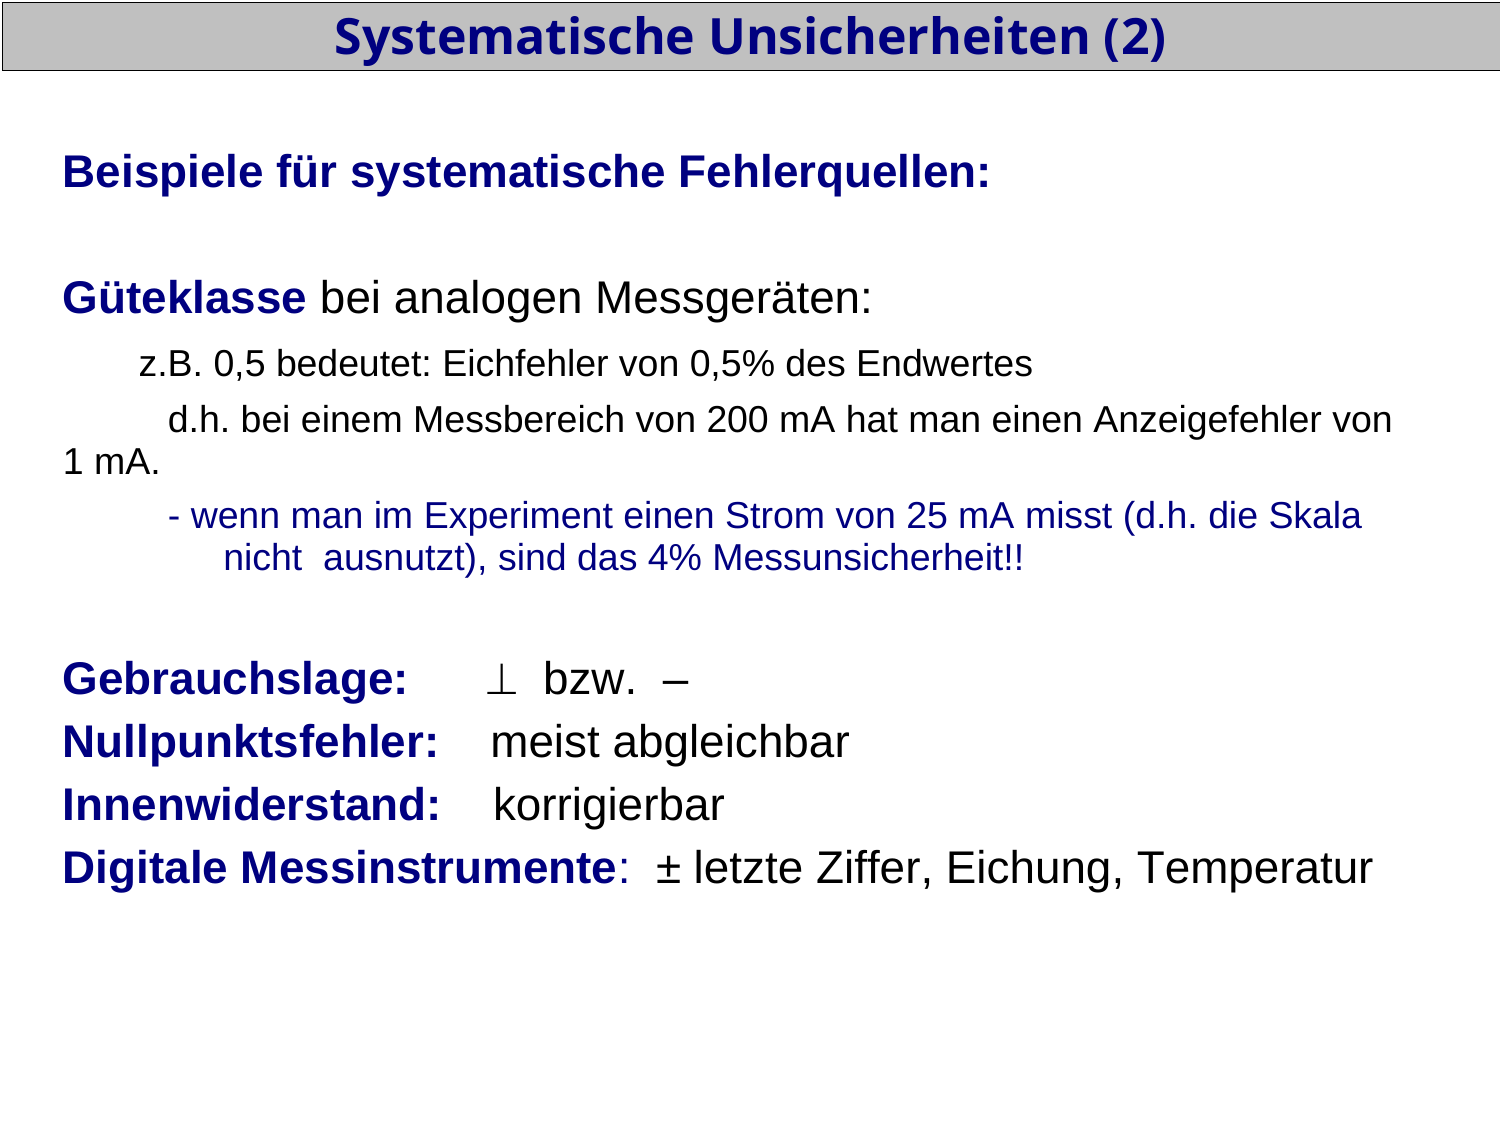

# Systematische Unsicherheiten (2)
Beispiele für systematische Fehlerquellen:
Güteklasse bei analogen Messgeräten:
 z.B. 0,5 bedeutet: Eichfehler von 0,5% des Endwertes
 d.h. bei einem Messbereich von 200 mA hat man einen Anzeigefehler von 1 mA.
 - wenn man im Experiment einen Strom von 25 mA misst (d.h. die Skala
	 nicht ausnutzt), sind das 4% Messunsicherheit!!
Gebrauchslage:  bzw. –
Nullpunktsfehler: meist abgleichbar
Innenwiderstand: korrigierbar
Digitale Messinstrumente: ± letzte Ziffer, Eichung, Temperatur